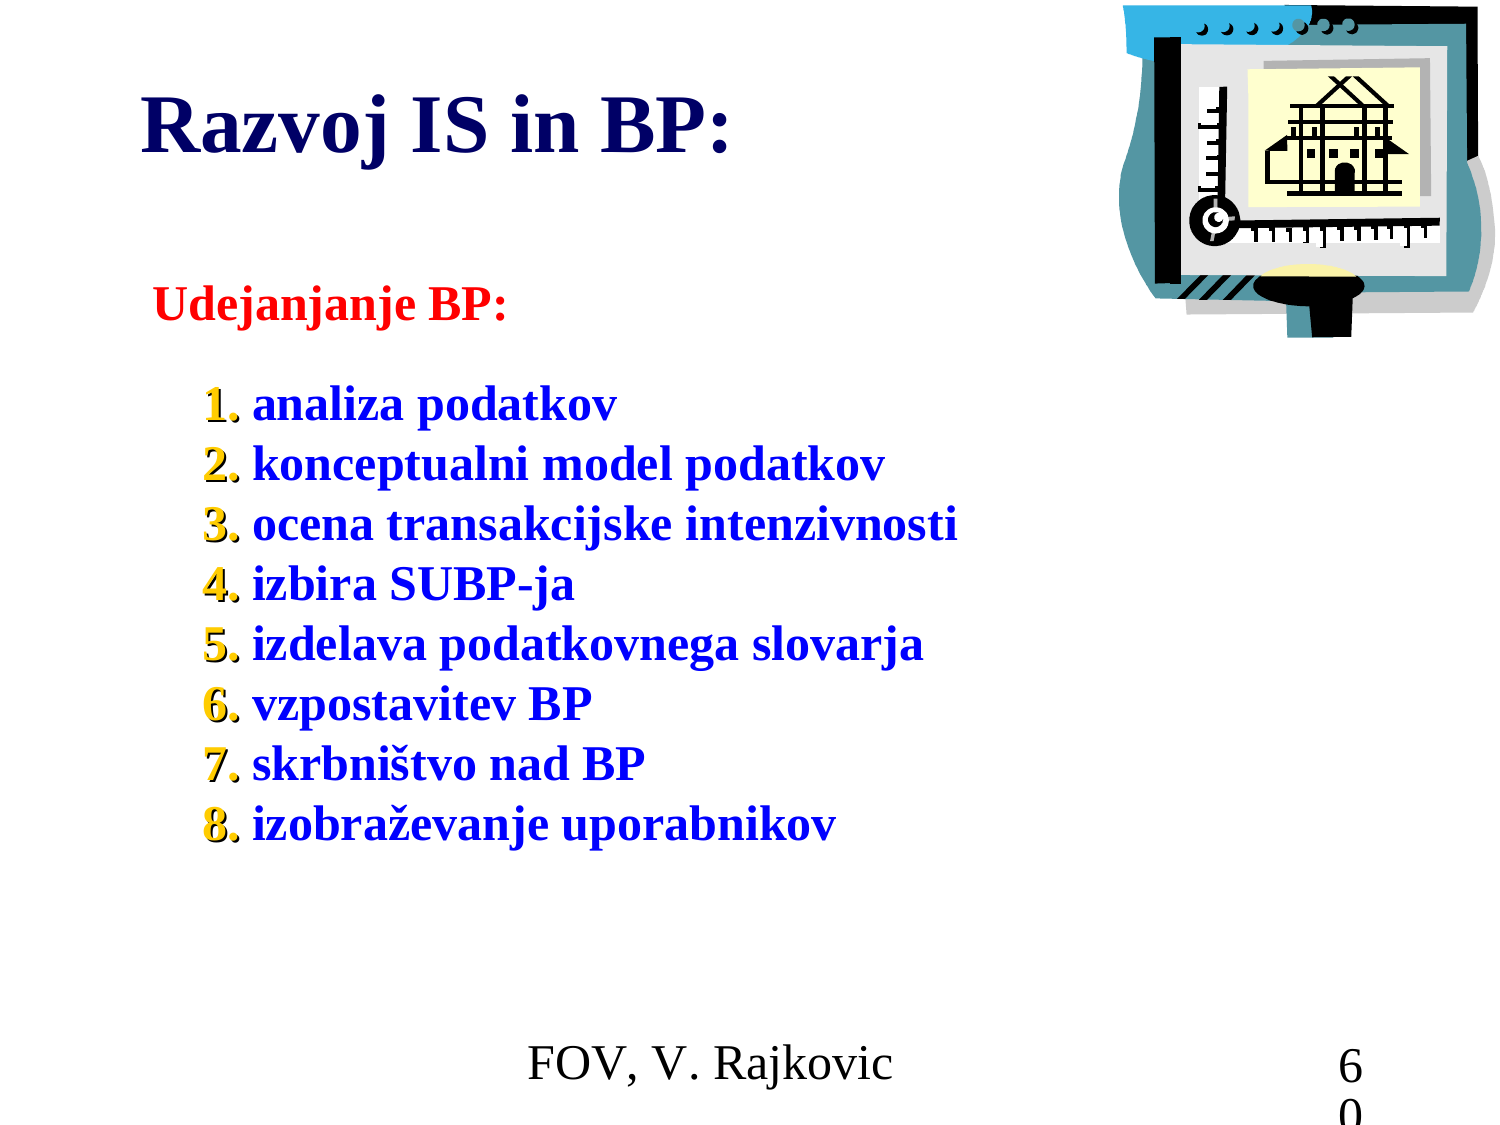

Razvoj IS in BP:
Udejanjanje BP:
1. analiza podatkov
2. konceptualni model podatkov
3. ocena transakcijske intenzivnosti
4. izbira SUBP-ja
5. izdelava podatkovnega slovarja
6. vzpostavitev BP
7. skrbništvo nad BP
	8. izobraževanje uporabnikov
FOV, V. Rajkovic
60